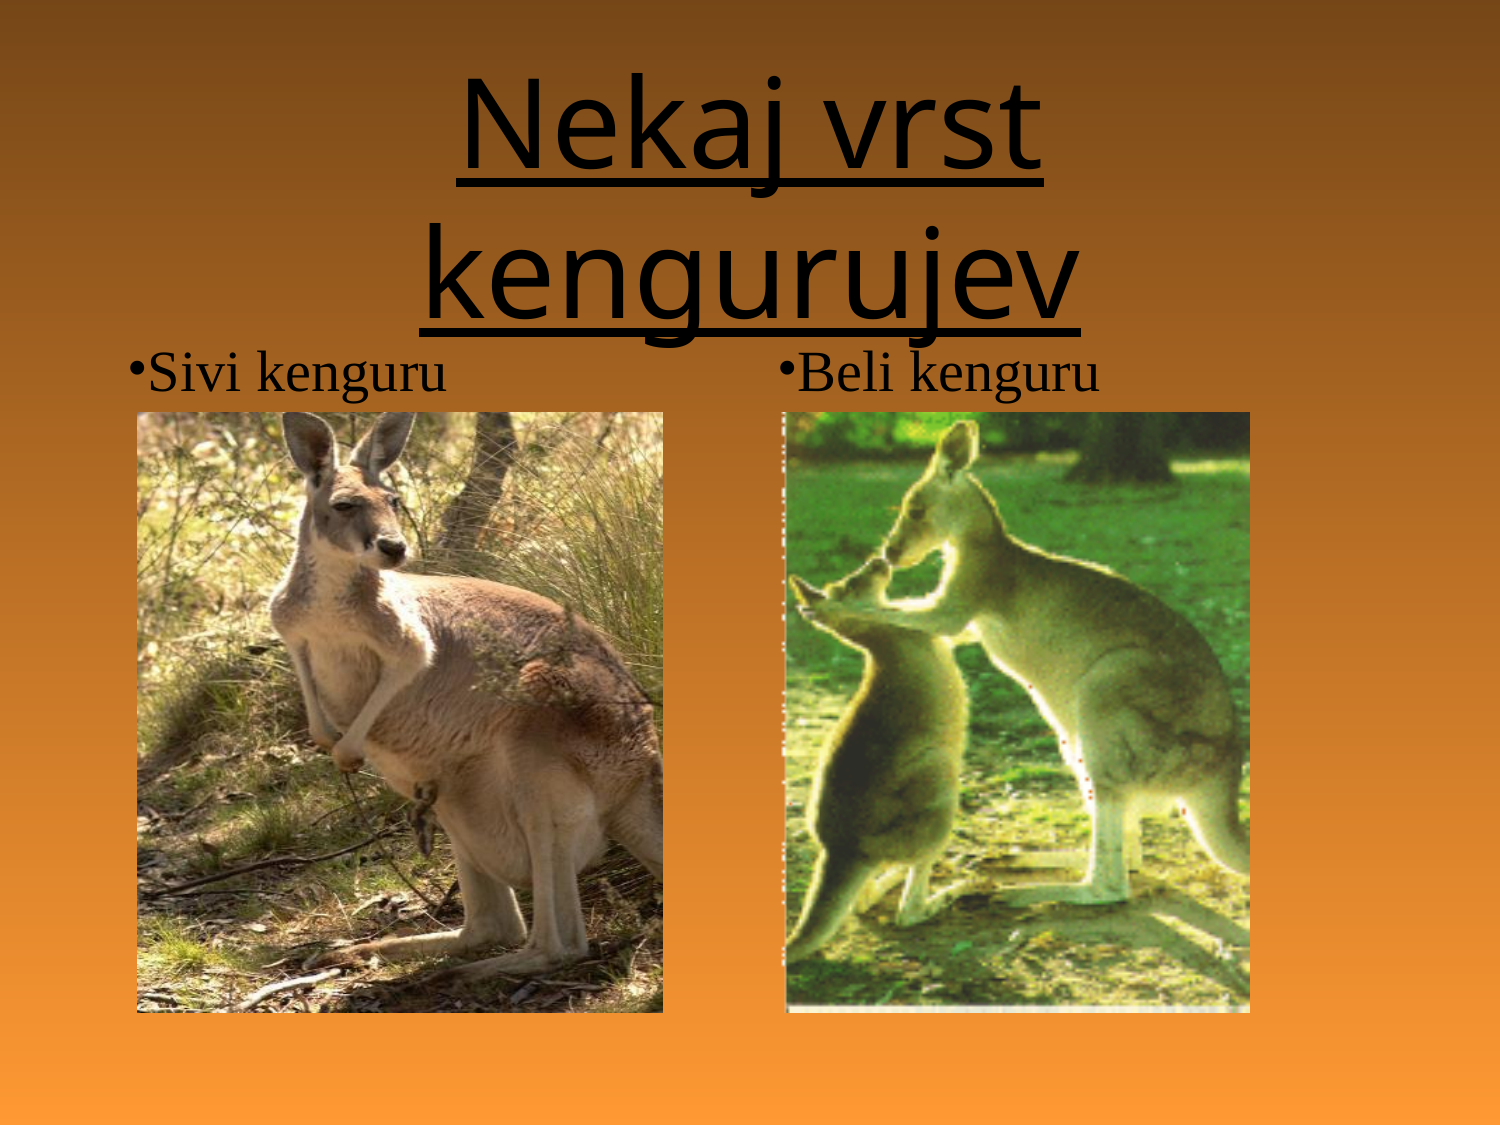

# Nekaj vrst kengurujev
Sivi kenguru
Beli kenguru